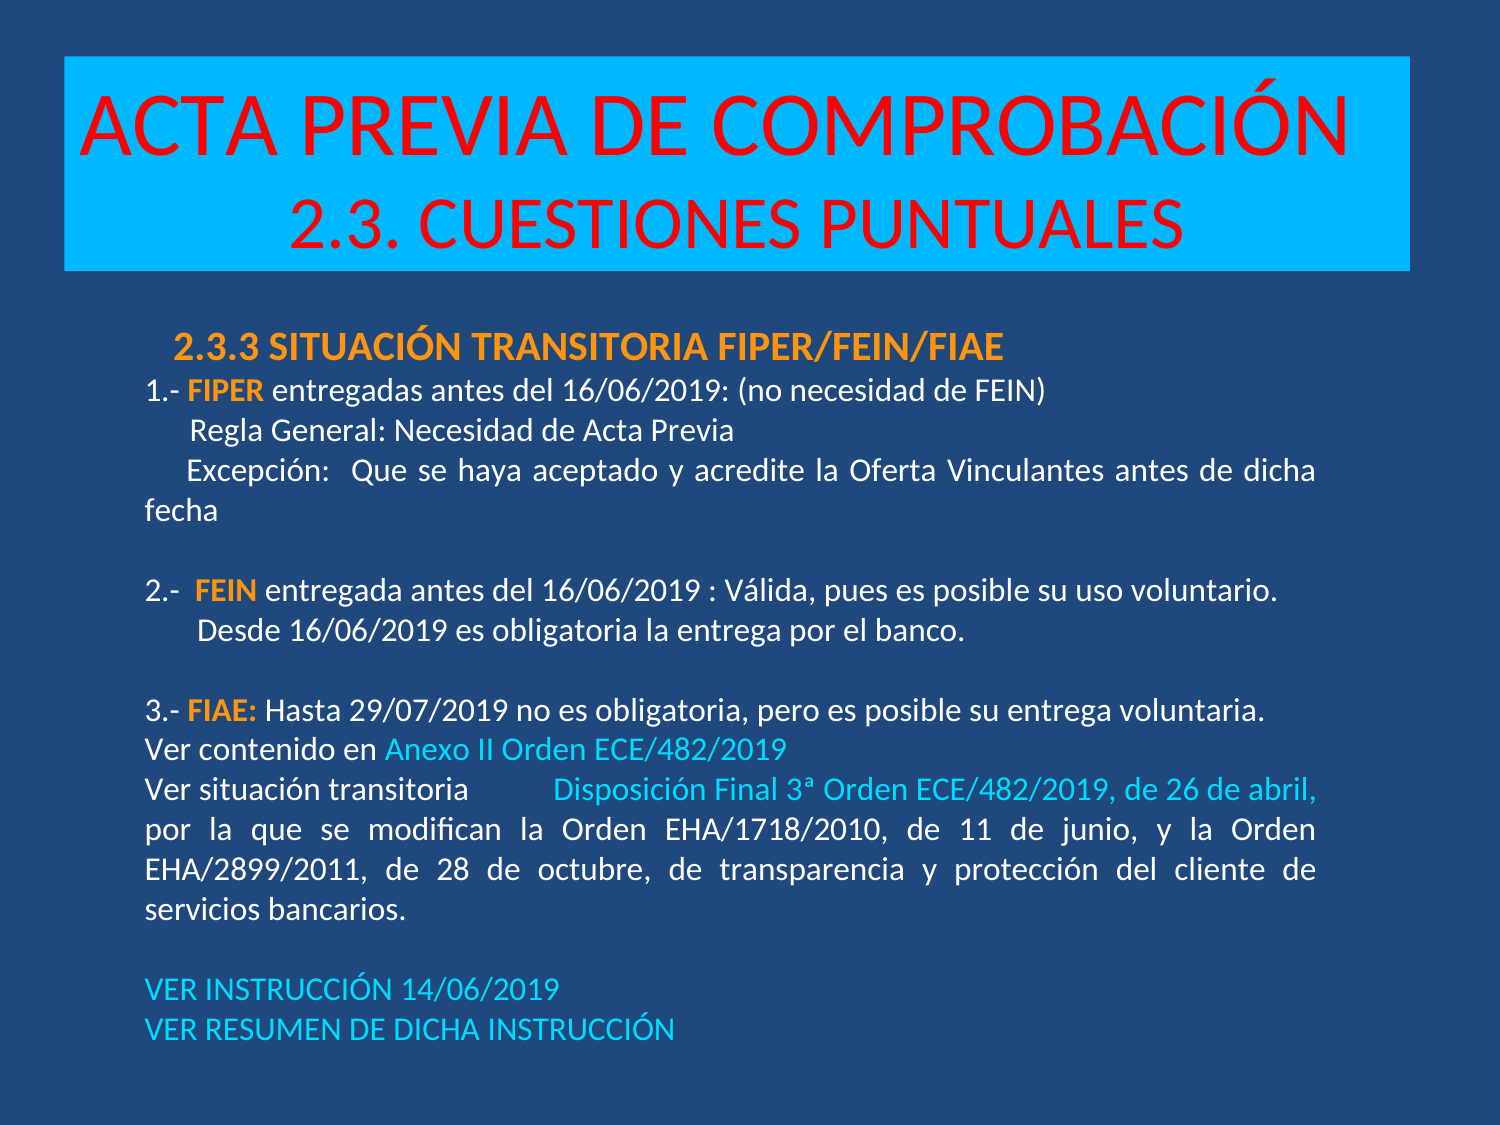

ACTA PREVIA DE COMPROBACIÓN
2.3. CUESTIONES PUNTUALES
 2.3.3 SITUACIÓN TRANSITORIA FIPER/FEIN/FIAE
1.- FIPER entregadas antes del 16/06/2019: (no necesidad de FEIN)
 Regla General: Necesidad de Acta Previa
 Excepción: Que se haya aceptado y acredite la Oferta Vinculantes antes de dicha fecha
2.- FEIN entregada antes del 16/06/2019 : Válida, pues es posible su uso voluntario.
 Desde 16/06/2019 es obligatoria la entrega por el banco.
3.- FIAE: Hasta 29/07/2019 no es obligatoria, pero es posible su entrega voluntaria.
Ver contenido en Anexo II Orden ECE/482/2019
Ver situación transitoria Disposición Final 3ª Orden ECE/482/2019, de 26 de abril, por la que se modifican la Orden EHA/1718/2010, de 11 de junio, y la Orden EHA/2899/2011, de 28 de octubre, de transparencia y protección del cliente de servicios bancarios.
VER INSTRUCCIÓN 14/06/2019
VER RESUMEN DE DICHA INSTRUCCIÓN